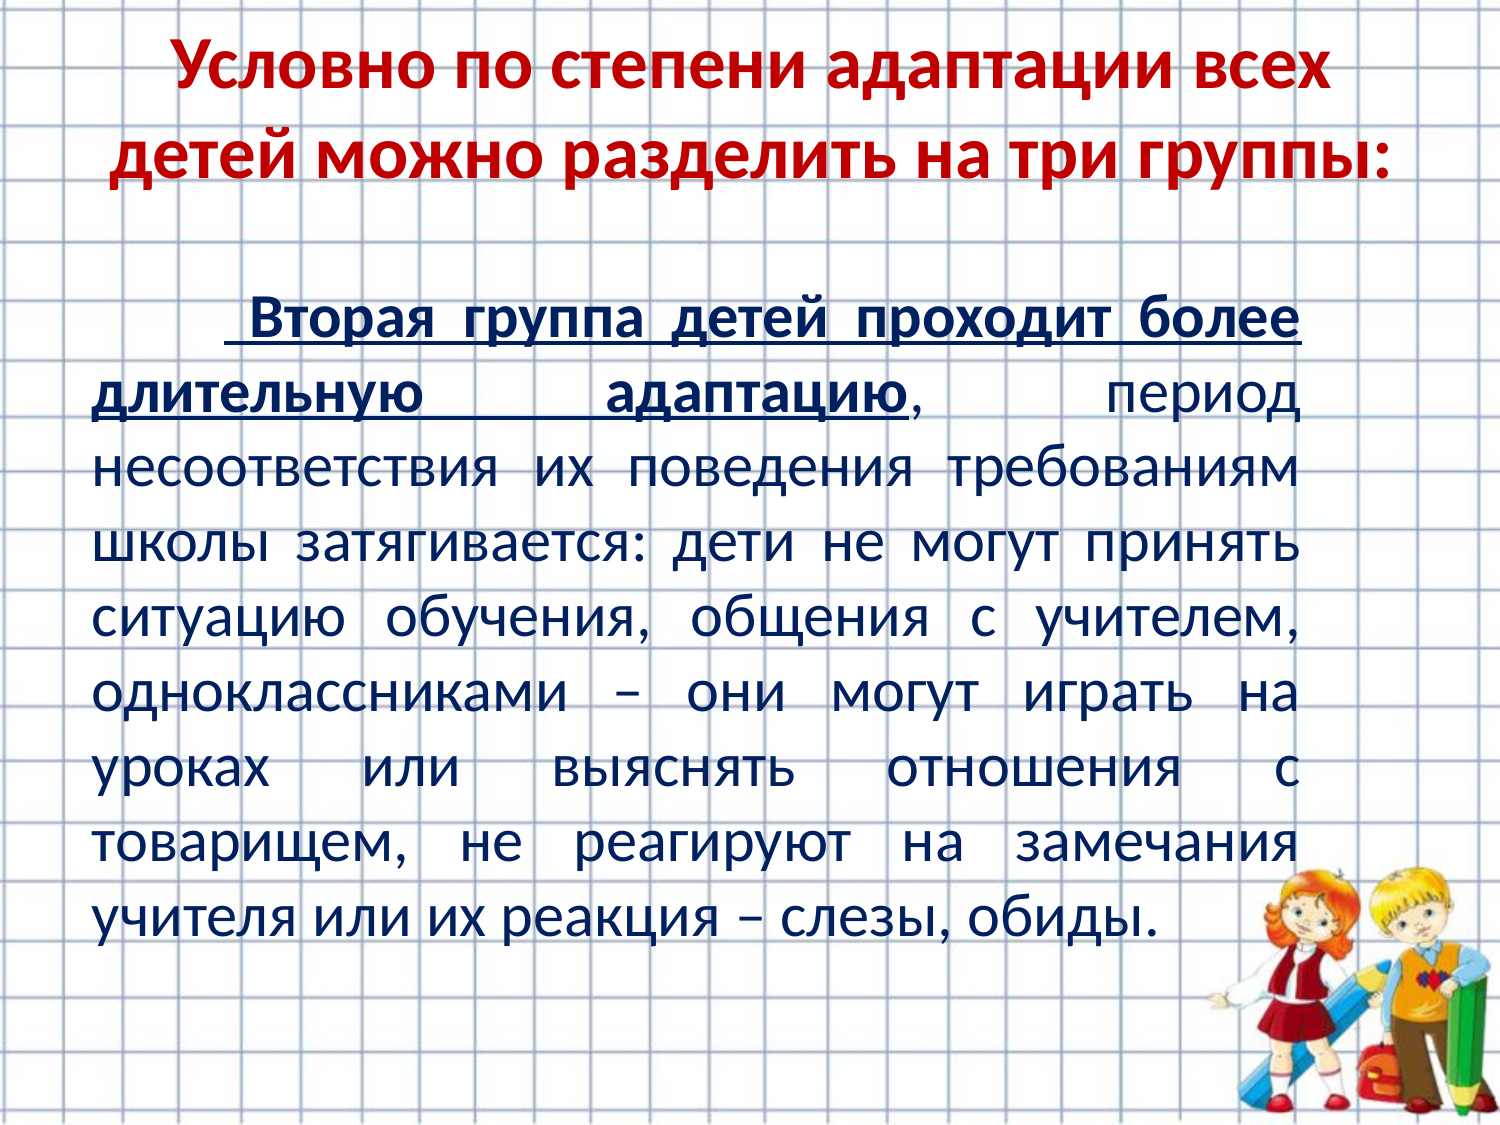

Условно по степени адаптации всех детей можно разделить на три группы:
# Вторая группа детей проходит более длительную адаптацию, период несоответствия их поведения требованиям школы затягивается: дети не могут принять ситуацию обучения, общения с учителем, одноклассниками – они могут играть на уроках или выяснять отношения с товарищем, не реагируют на замечания учителя или их реакция – слезы, обиды.